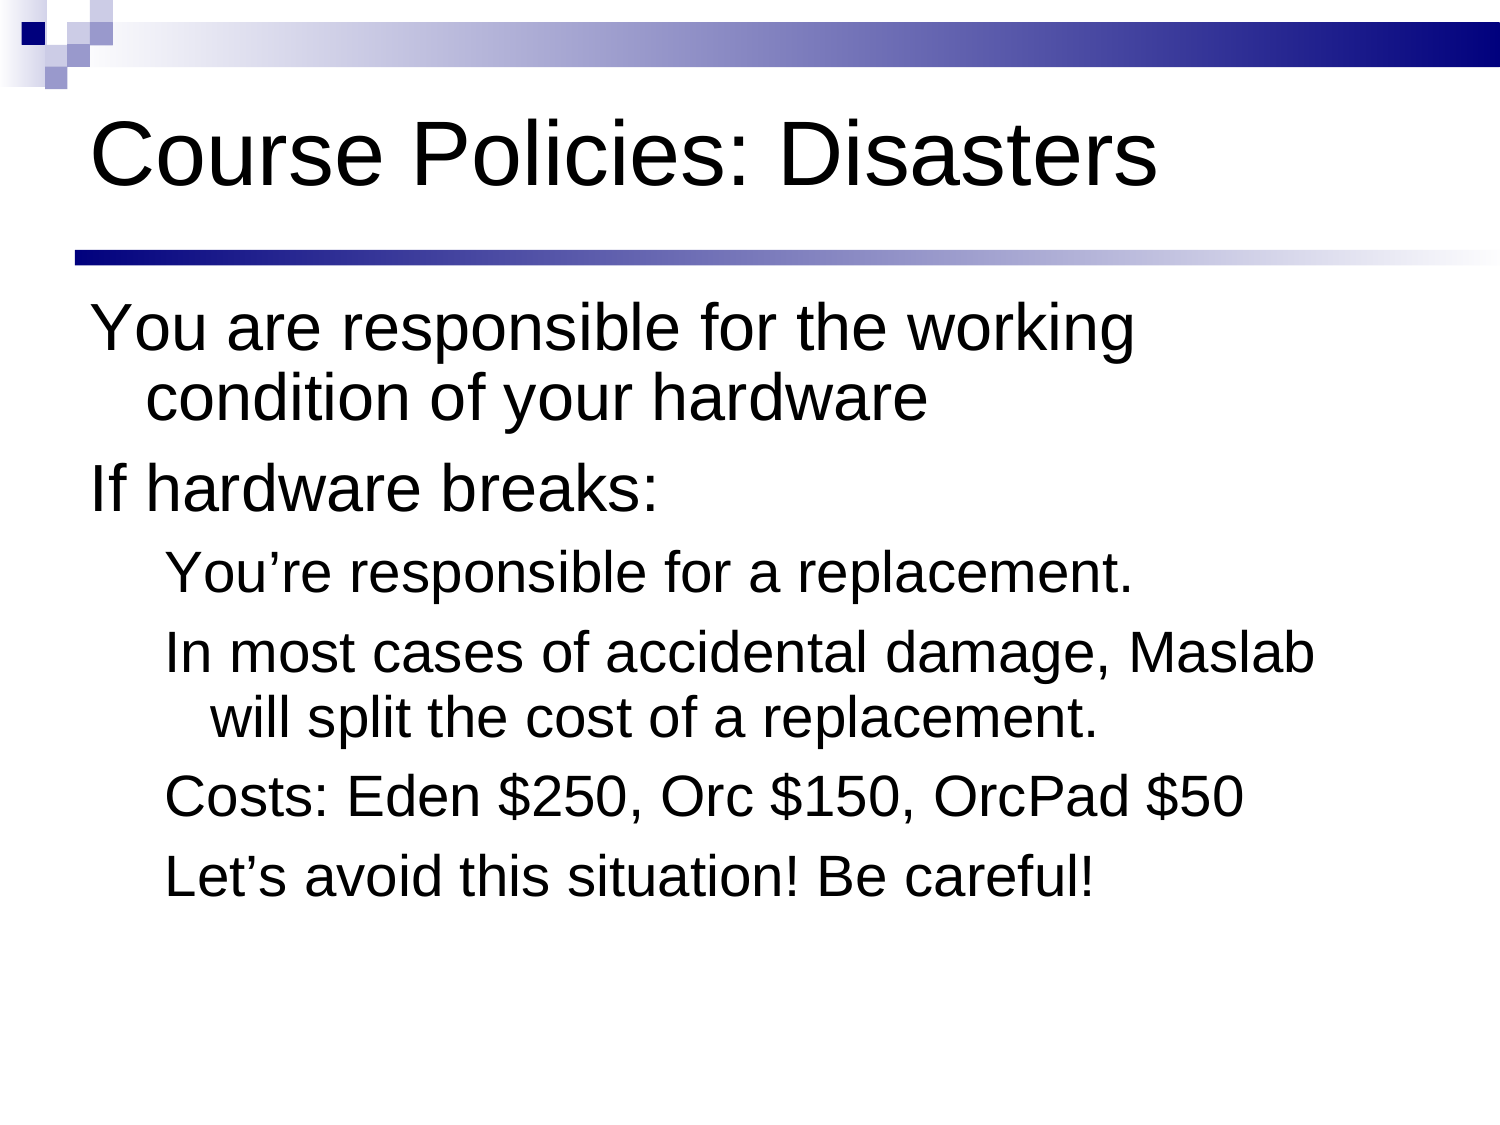

# Course Policies: Disasters
You are responsible for the working condition of your hardware
If hardware breaks:
You’re responsible for a replacement.
In most cases of accidental damage, Maslab will split the cost of a replacement.
Costs: Eden $250, Orc $150, OrcPad $50
Let’s avoid this situation! Be careful!